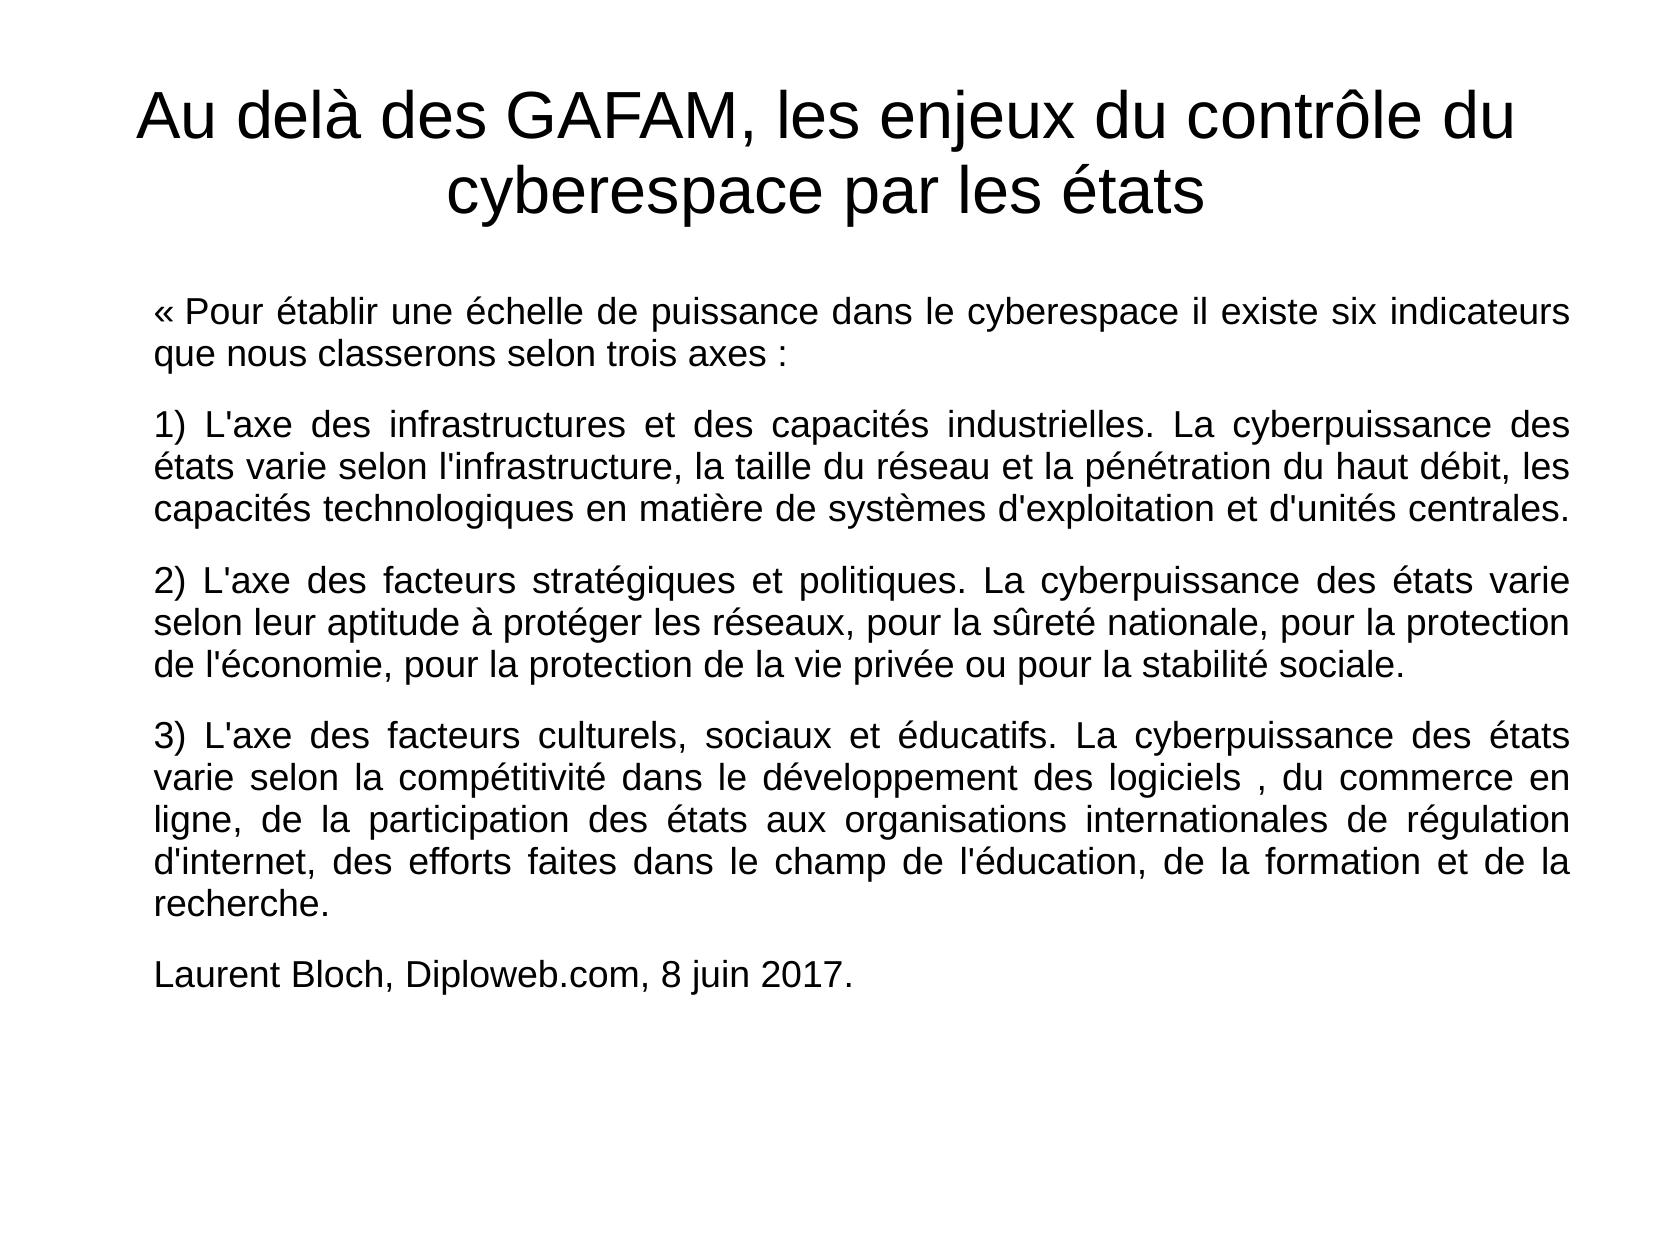

# Au delà des GAFAM, les enjeux du contrôle du cyberespace par les états
« Pour établir une échelle de puissance dans le cyberespace il existe six indicateurs que nous classerons selon trois axes :
1) L'axe des infrastructures et des capacités industrielles. La cyberpuissance des états varie selon l'infrastructure, la taille du réseau et la pénétration du haut débit, les capacités technologiques en matière de systèmes d'exploitation et d'unités centrales.
2) L'axe des facteurs stratégiques et politiques. La cyberpuissance des états varie selon leur aptitude à protéger les réseaux, pour la sûreté nationale, pour la protection de l'économie, pour la protection de la vie privée ou pour la stabilité sociale.
3) L'axe des facteurs culturels, sociaux et éducatifs. La cyberpuissance des états varie selon la compétitivité dans le développement des logiciels , du commerce en ligne, de la participation des états aux organisations internationales de régulation d'internet, des efforts faites dans le champ de l'éducation, de la formation et de la recherche.
Laurent Bloch, Diploweb.com, 8 juin 2017.